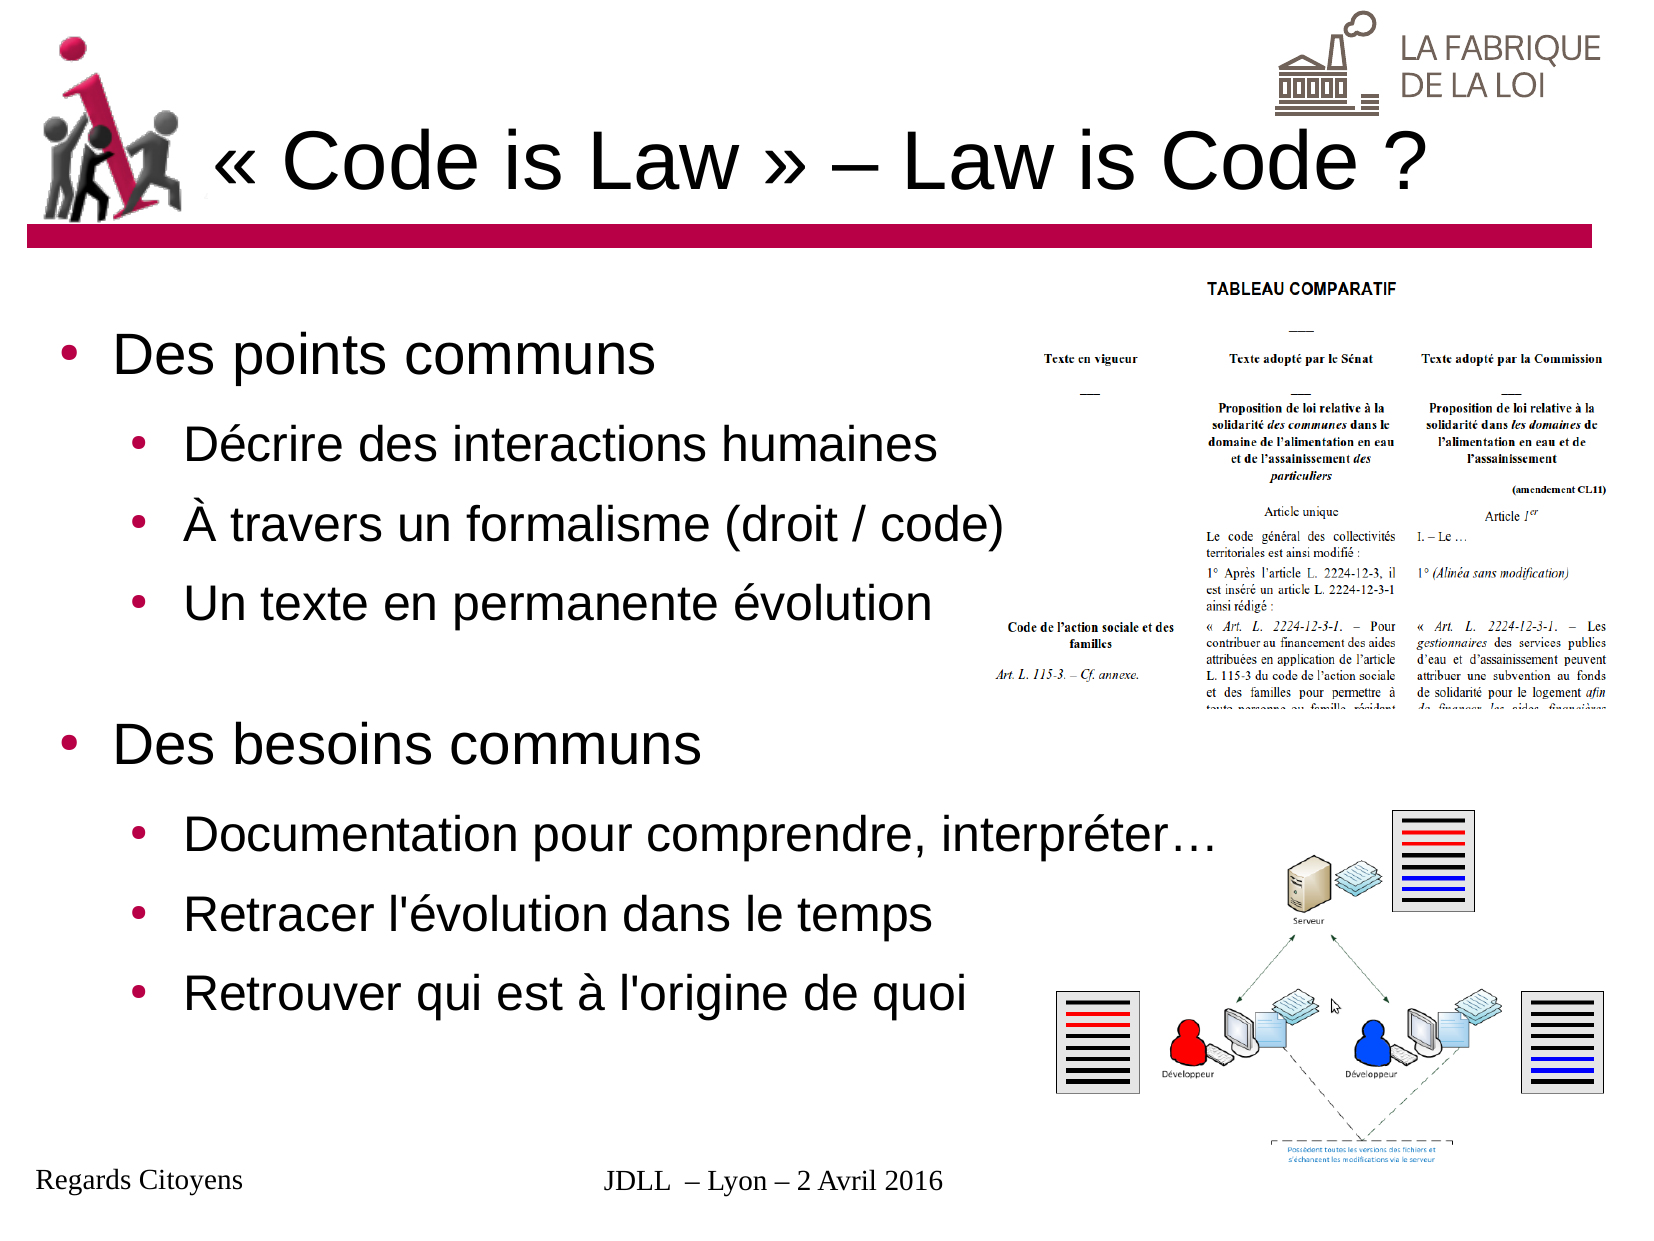

# « Code is Law » – Law is Code ?
Des points communs
Décrire des interactions humaines
À travers un formalisme (droit / code)
Un texte en permanente évolution
Des besoins communs
Documentation pour comprendre, interpréter…
Retracer l'évolution dans le temps
Retrouver qui est à l'origine de quoi
10